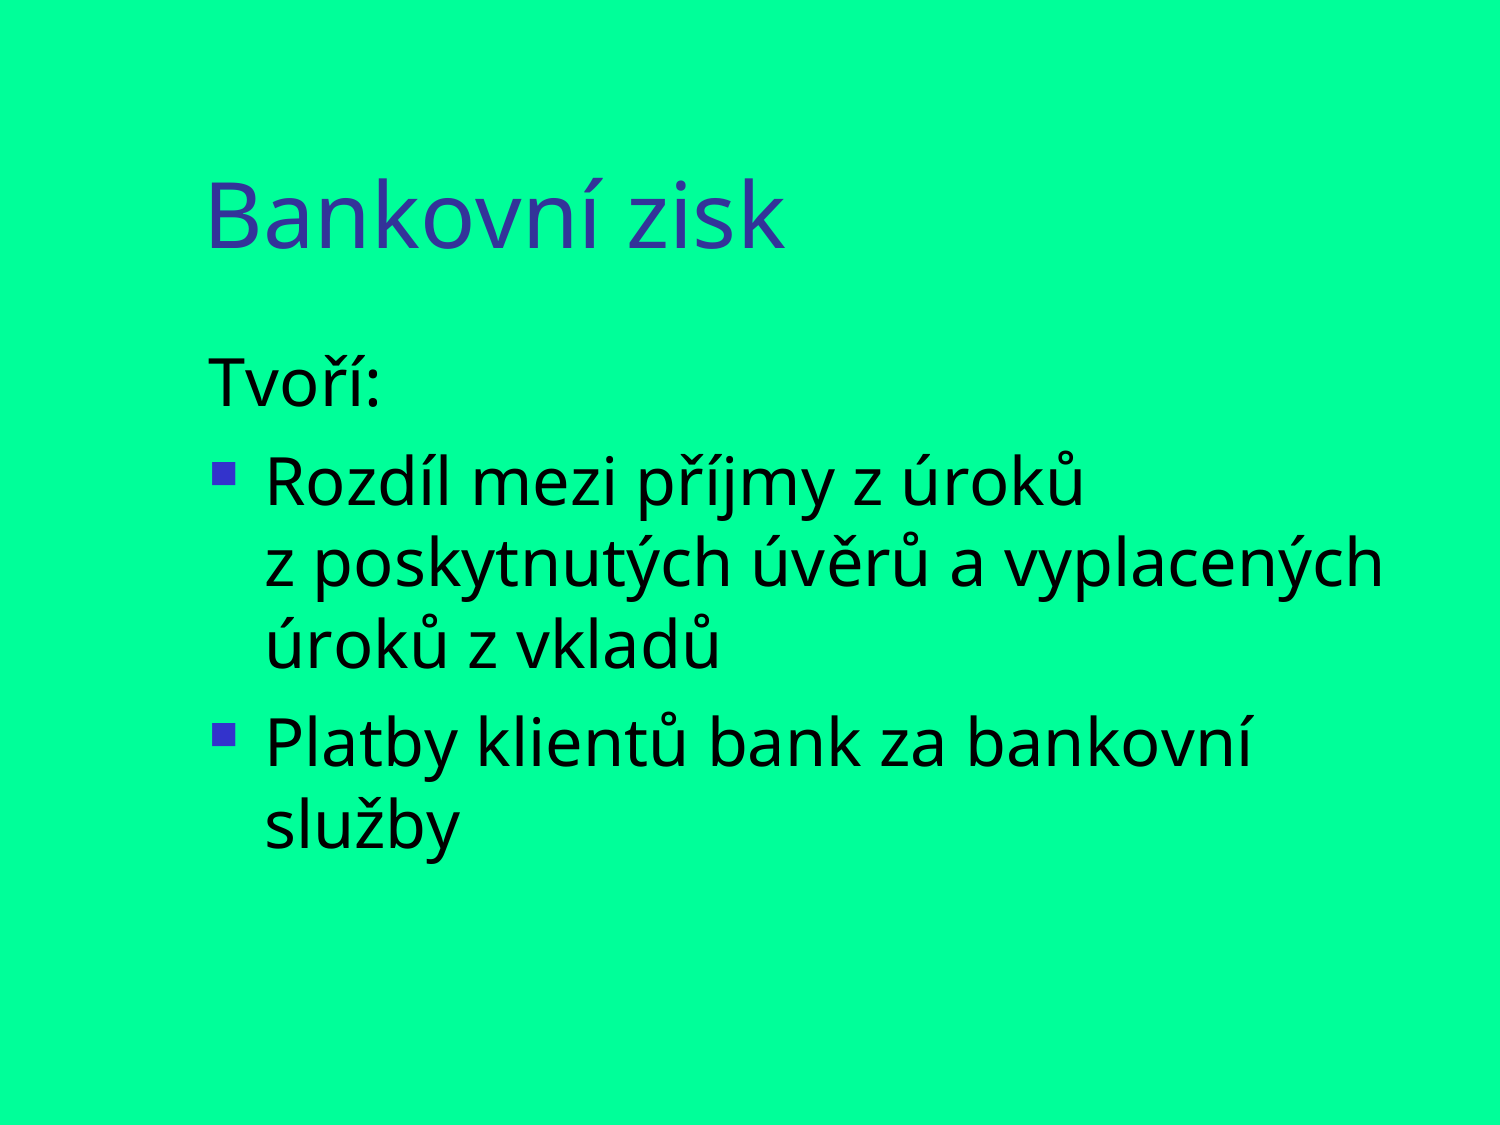

# Bankovní zisk
Tvoří:
Rozdíl mezi příjmy z úroků
z poskytnutých úvěrů a vyplacených úroků z vkladů
Platby klientů bank za bankovní služby